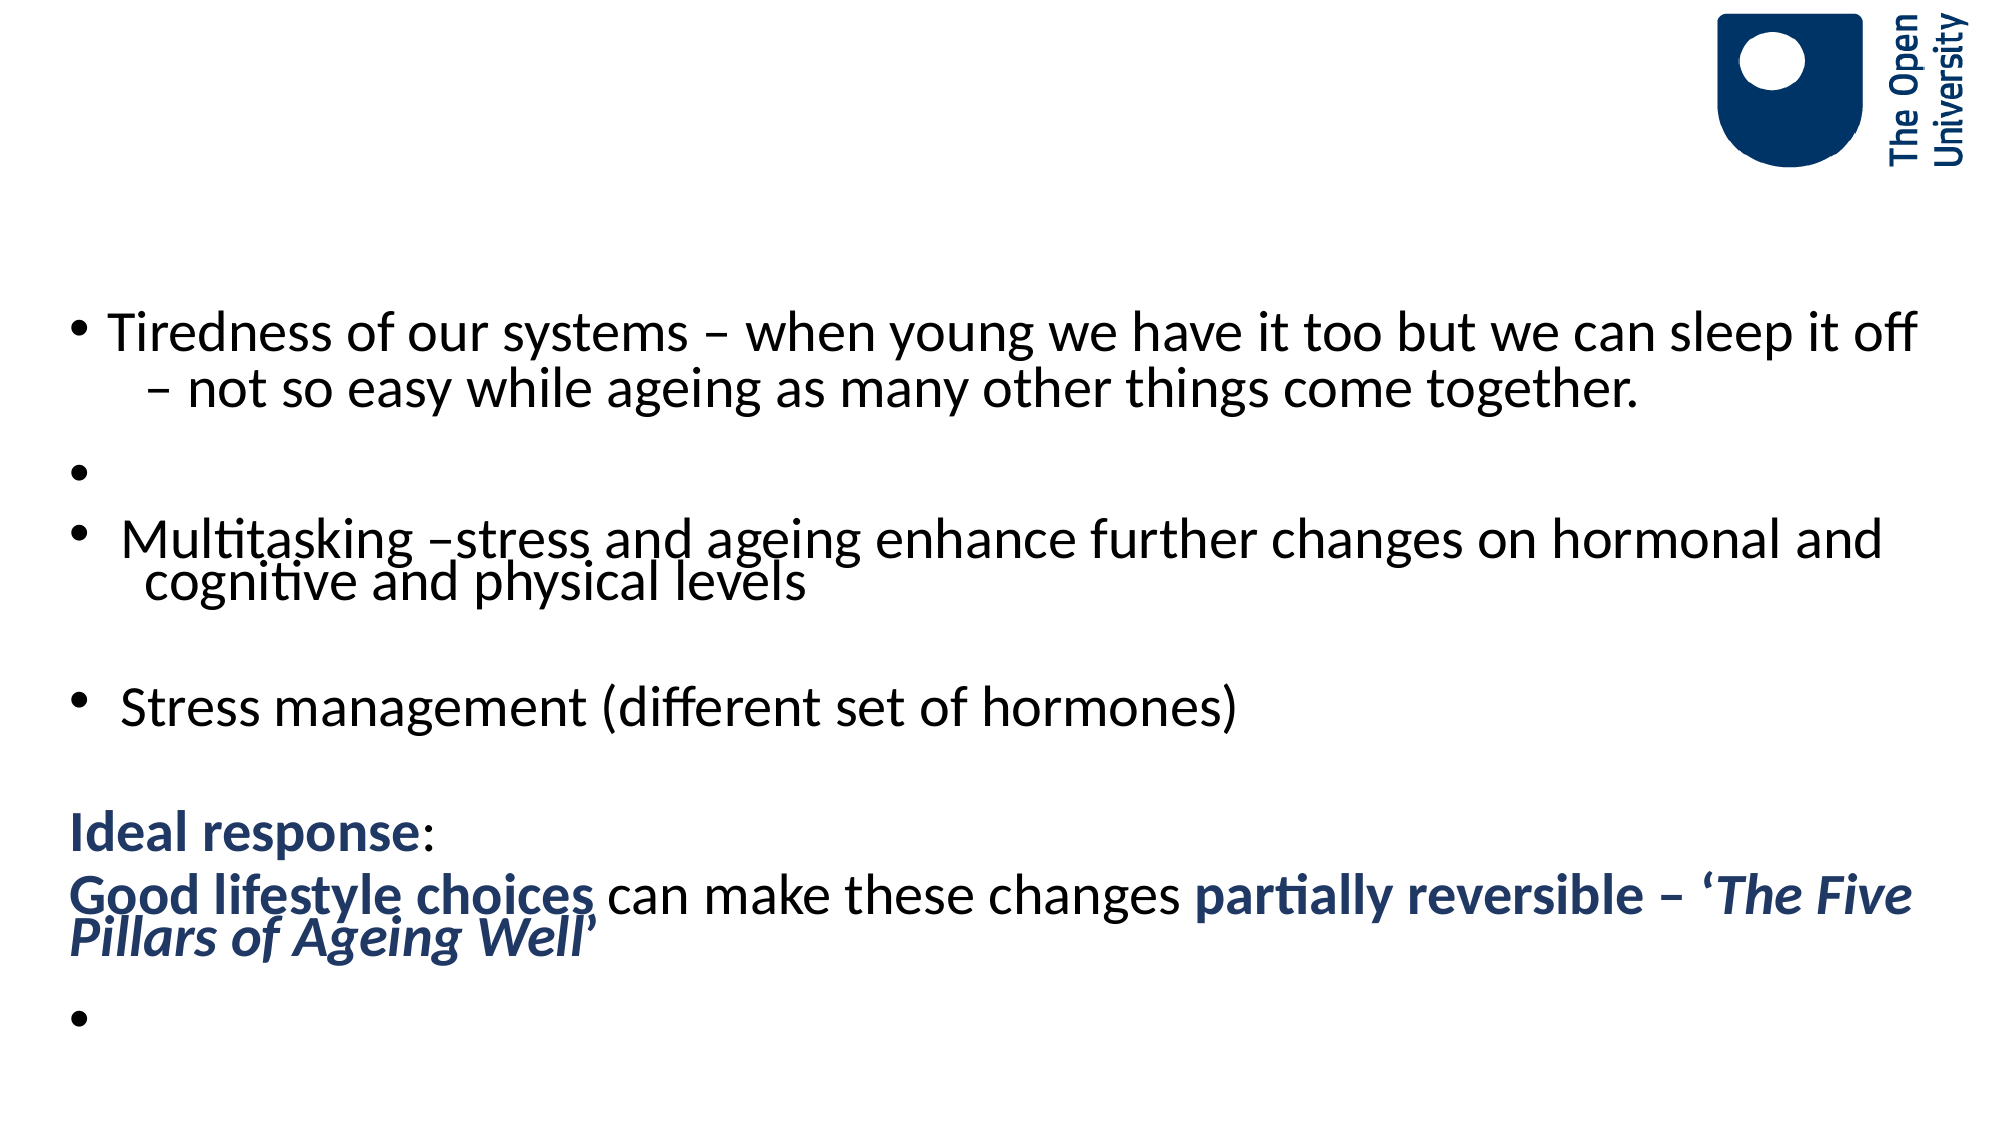

# Tiredness of our systems – when young we have it too but we can sleep it off – not so easy while ageing as many other things come together.
 Multitasking –stress and ageing enhance further changes on hormonal and cognitive and physical levels
 Stress management (different set of hormones)
Ideal response:
Good lifestyle choices can make these changes partially reversible – ‘The Five Pillars of Ageing Well’